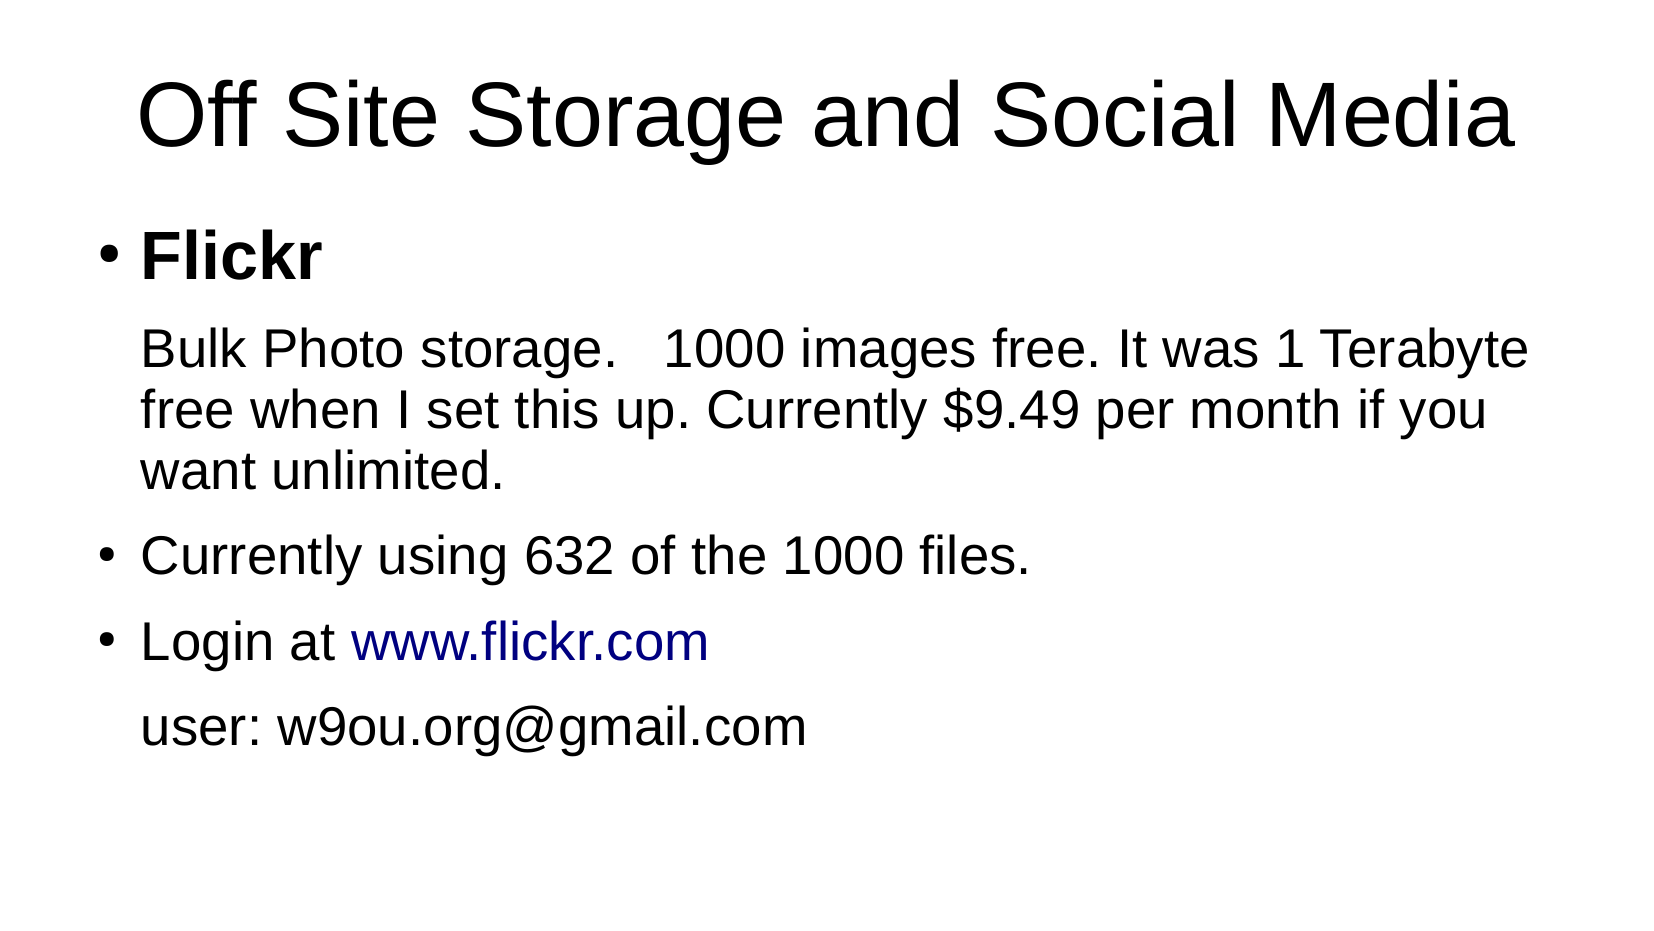

# Off Site Storage and Social Media
Flickr
Bulk Photo storage. 1000 images free. It was 1 Terabyte free when I set this up. Currently $9.49 per month if you want unlimited.
Currently using 632 of the 1000 files.
Login at www.flickr.com
user: w9ou.org@gmail.com